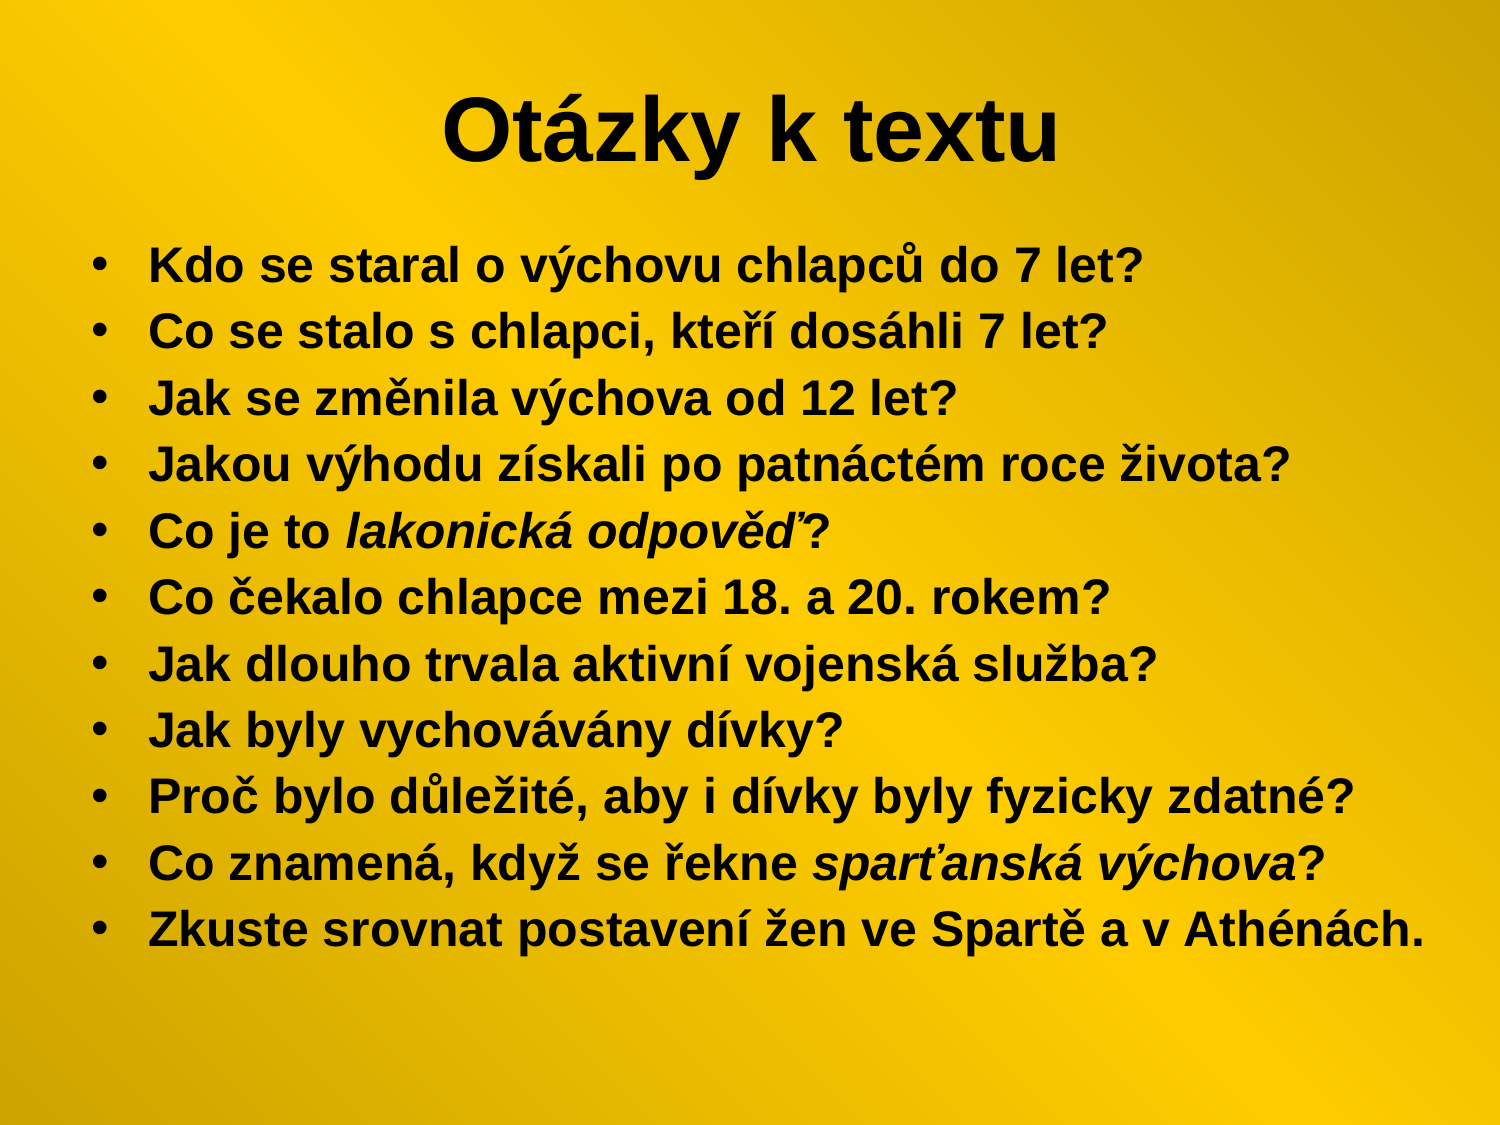

# Otázky k textu
Kdo se staral o výchovu chlapců do 7 let?
Co se stalo s chlapci, kteří dosáhli 7 let?
Jak se změnila výchova od 12 let?
Jakou výhodu získali po patnáctém roce života?
Co je to lakonická odpověď?
Co čekalo chlapce mezi 18. a 20. rokem?
Jak dlouho trvala aktivní vojenská služba?
Jak byly vychovávány dívky?
Proč bylo důležité, aby i dívky byly fyzicky zdatné?
Co znamená, když se řekne sparťanská výchova?
Zkuste srovnat postavení žen ve Spartě a v Athénách.